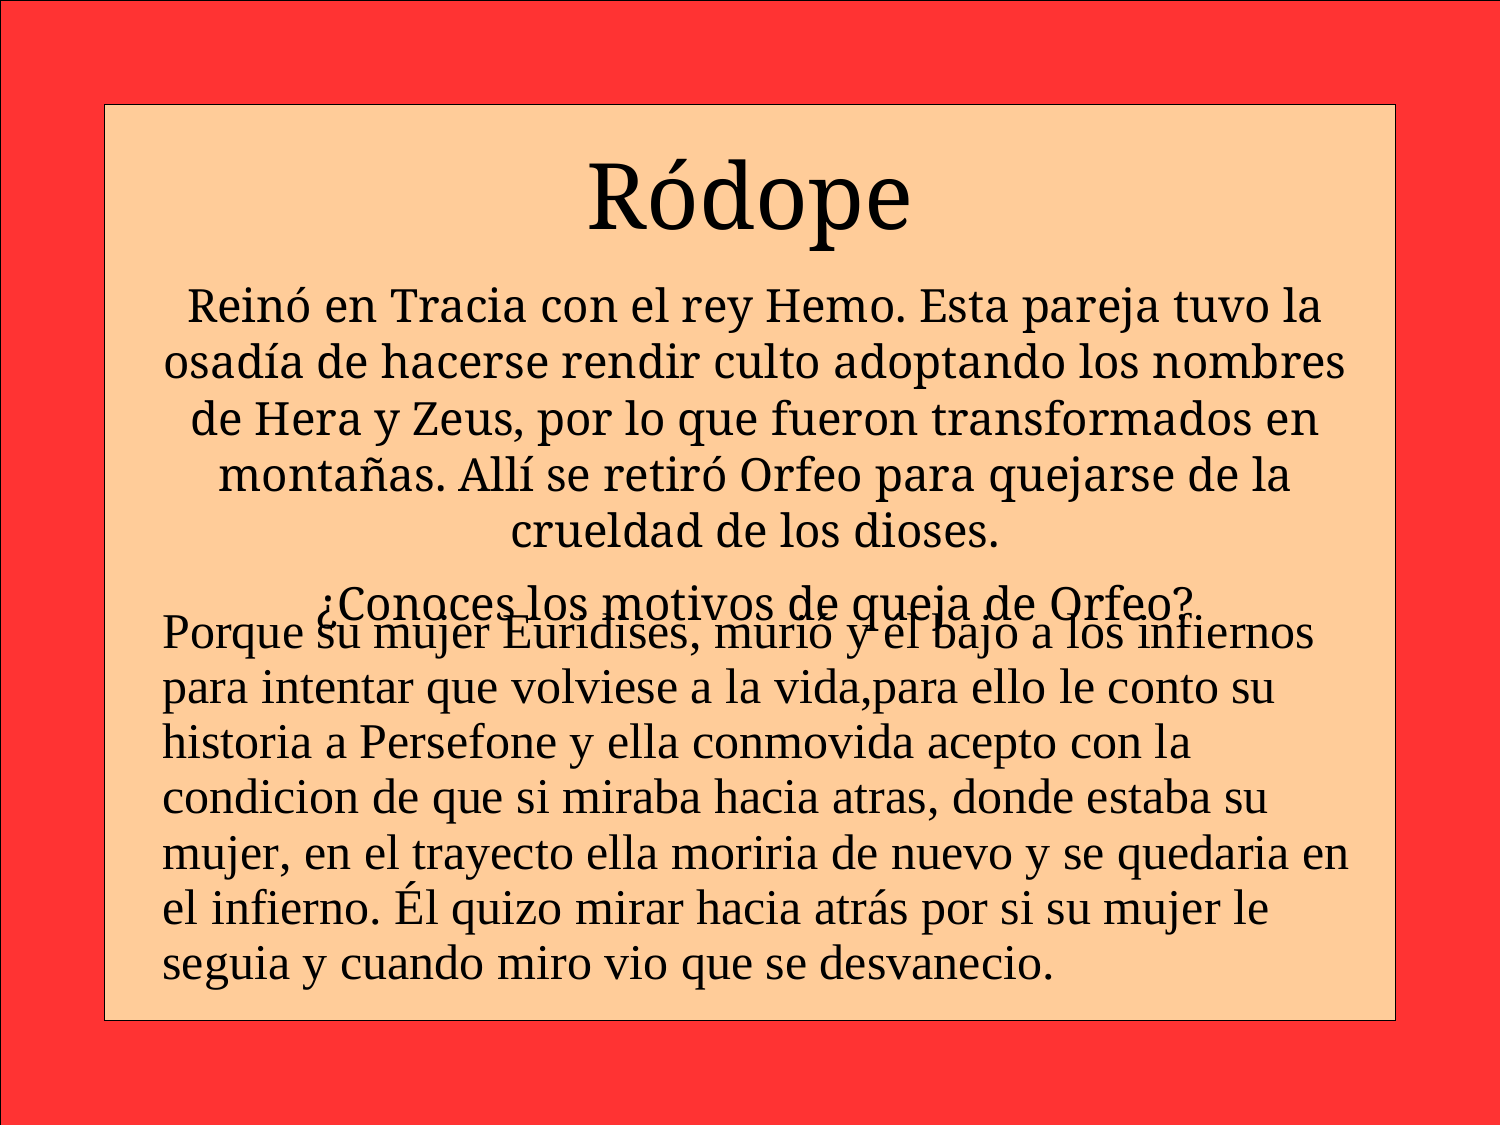

# Ródope
Reinó en Tracia con el rey Hemo. Esta pareja tuvo la osadía de hacerse rendir culto adoptando los nombres de Hera y Zeus, por lo que fueron transformados en montañas. Allí se retiró Orfeo para quejarse de la crueldad de los dioses.
¿Conoces los motivos de queja de Orfeo?
Porque su mujer Euridises, murió y él bajo a los infiernos para intentar que volviese a la vida,para ello le conto su historia a Persefone y ella conmovida acepto con la condicion de que si miraba hacia atras, donde estaba su mujer, en el trayecto ella moriria de nuevo y se quedaria en el infierno. Él quizo mirar hacia atrás por si su mujer le seguia y cuando miro vio que se desvanecio.